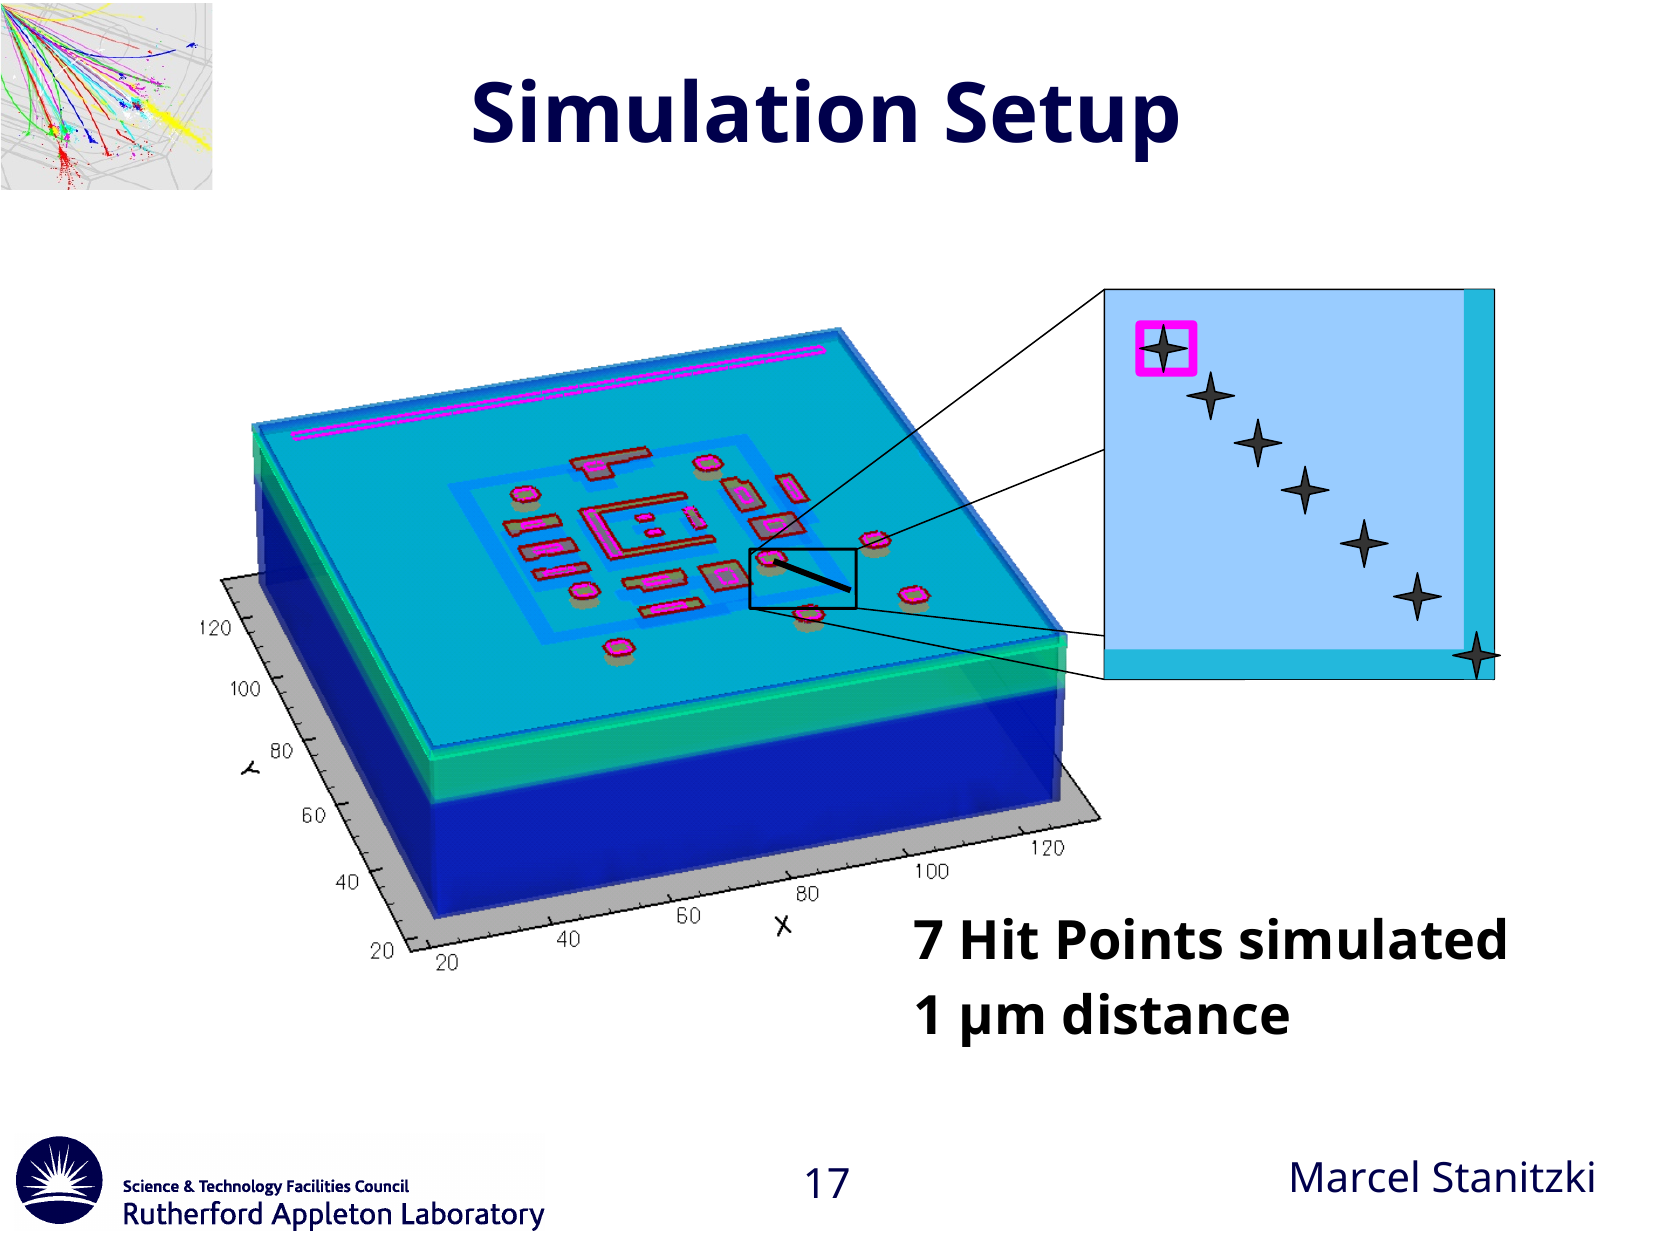

# Simulation Setup
7 Hit Points simulated
1 µm distance